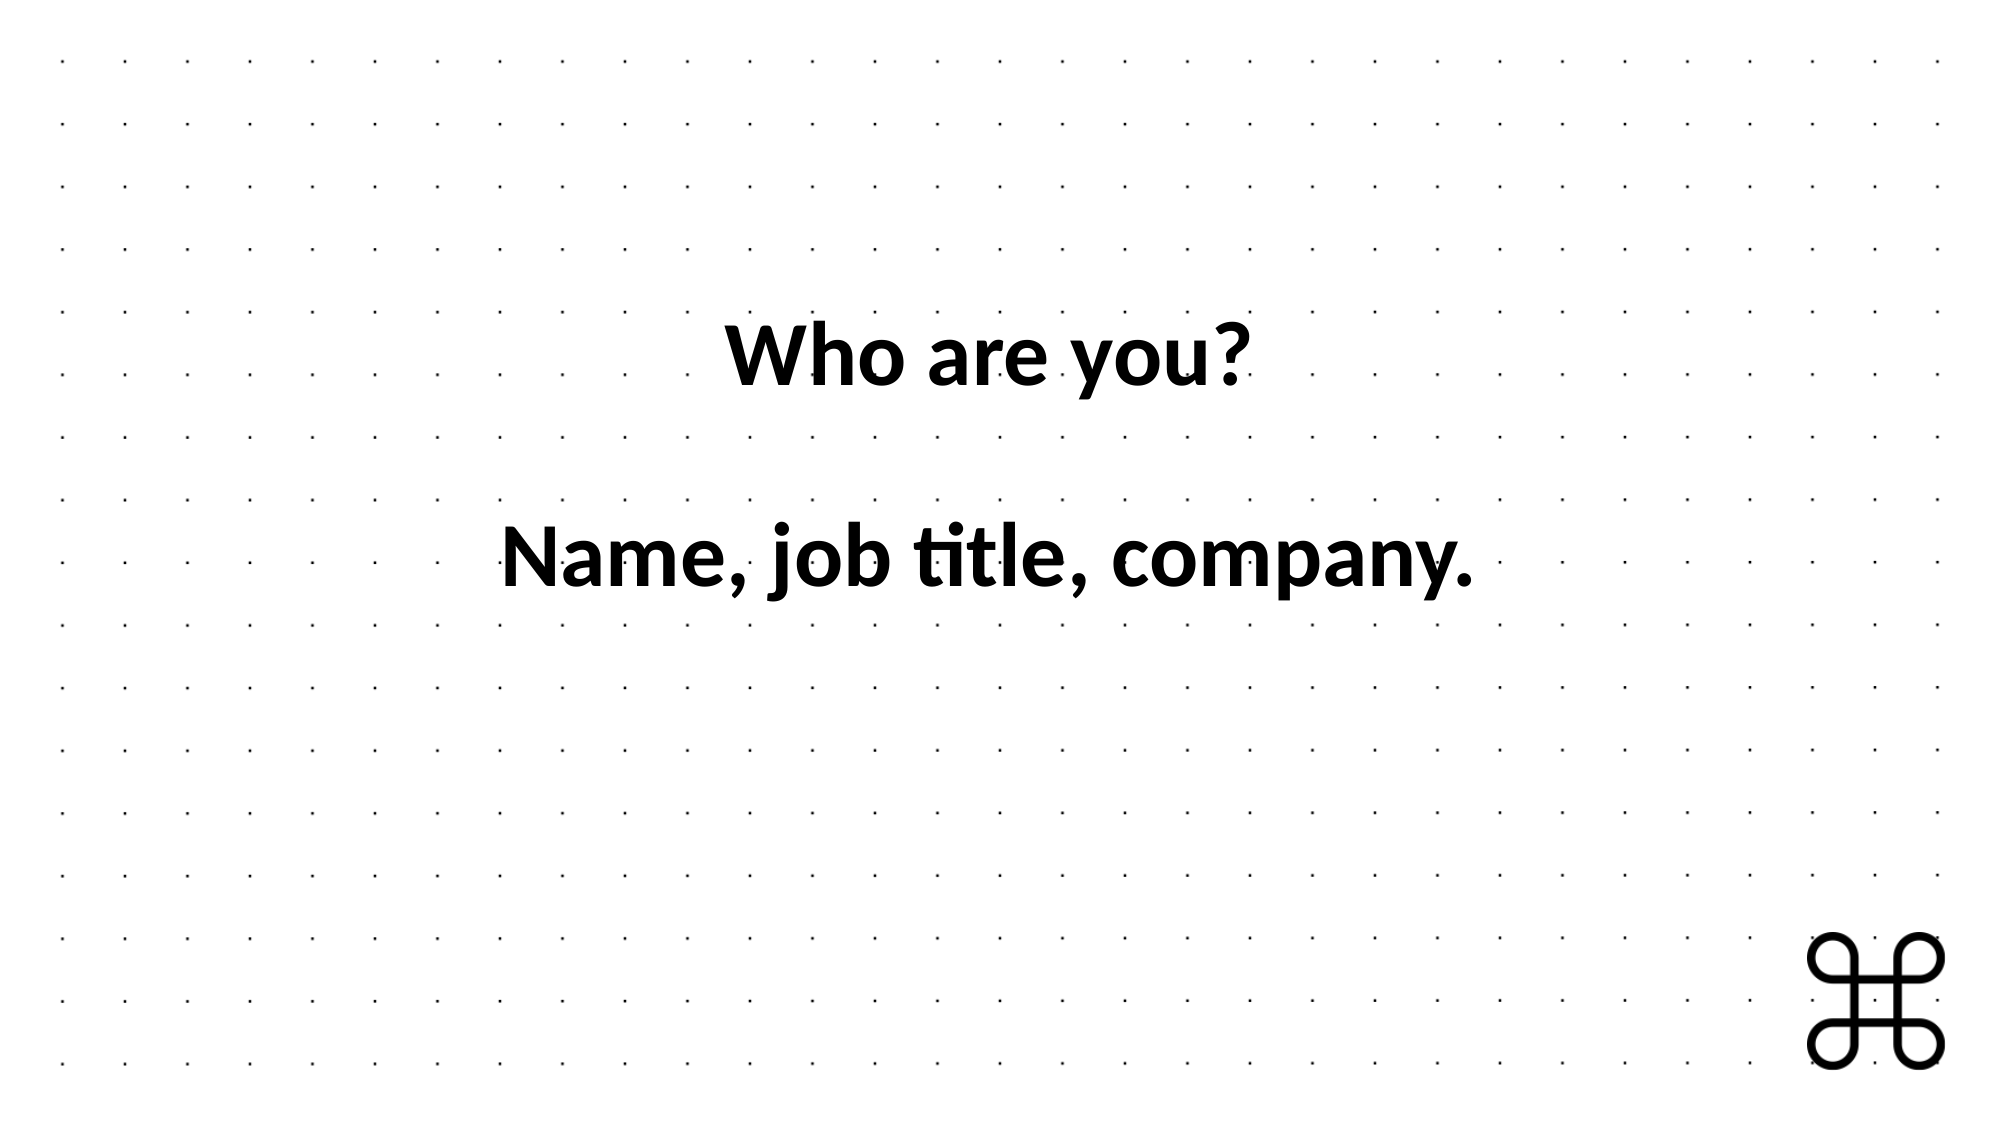

Who are you?
Name, job title, company.